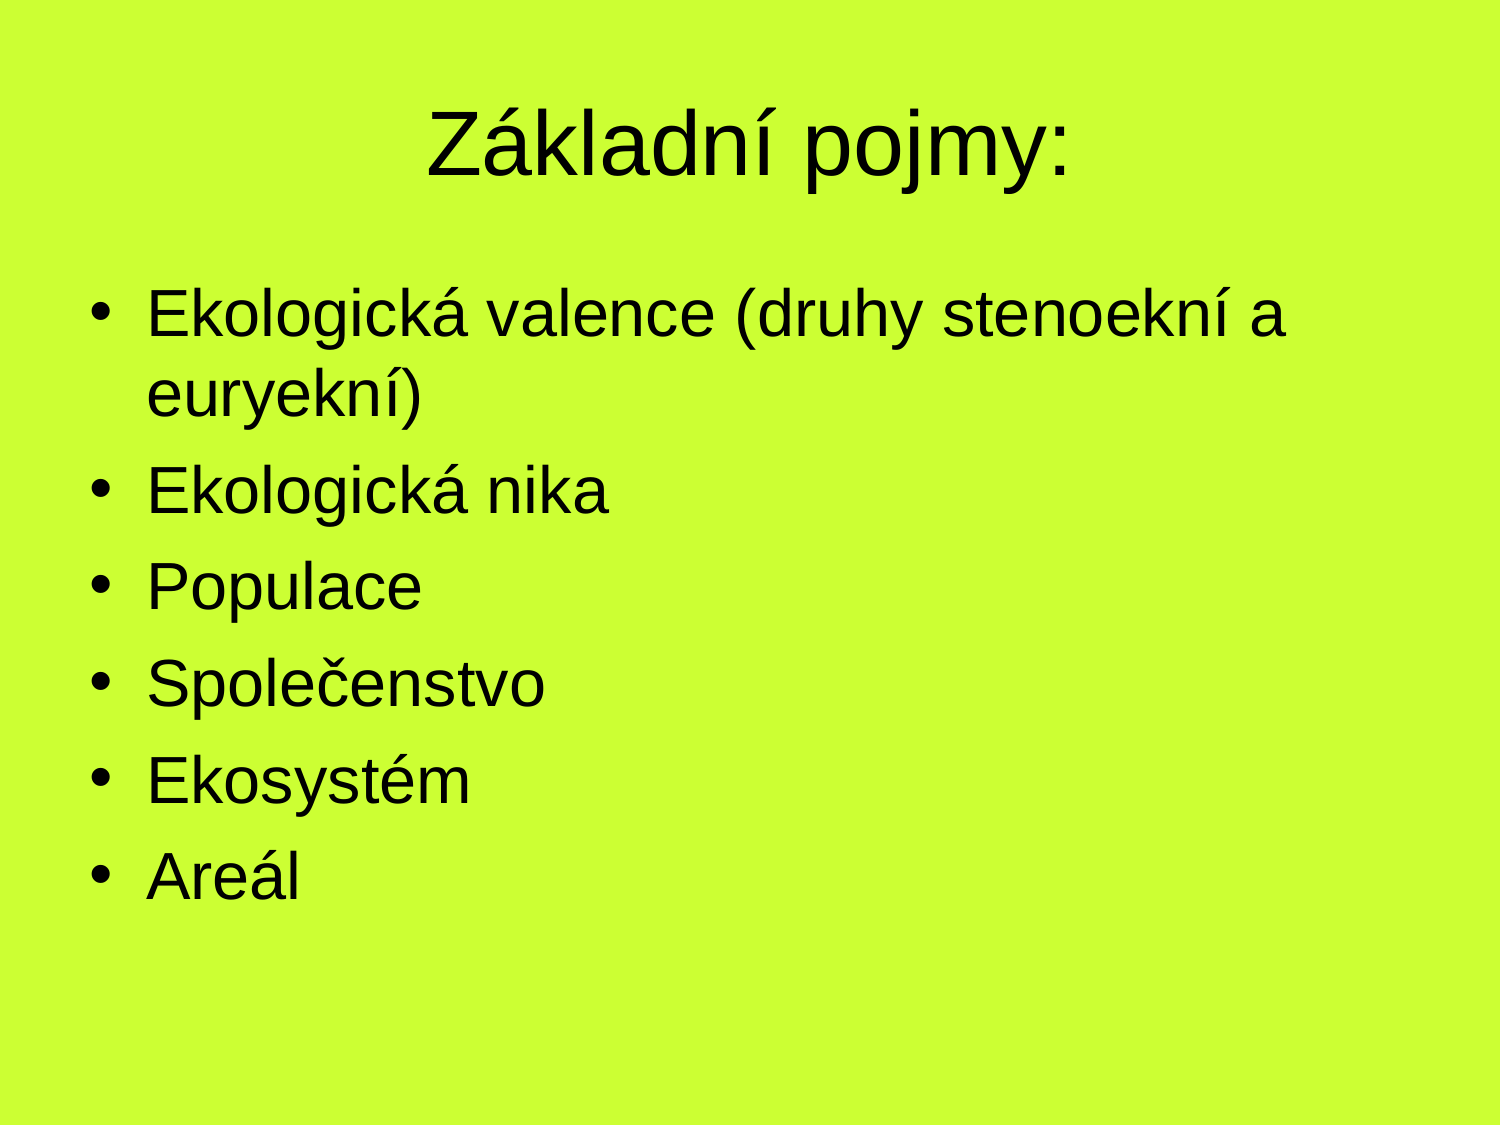

# Základní pojmy:
Ekologická valence (druhy stenoekní a euryekní)
Ekologická nika
Populace
Společenstvo
Ekosystém
Areál